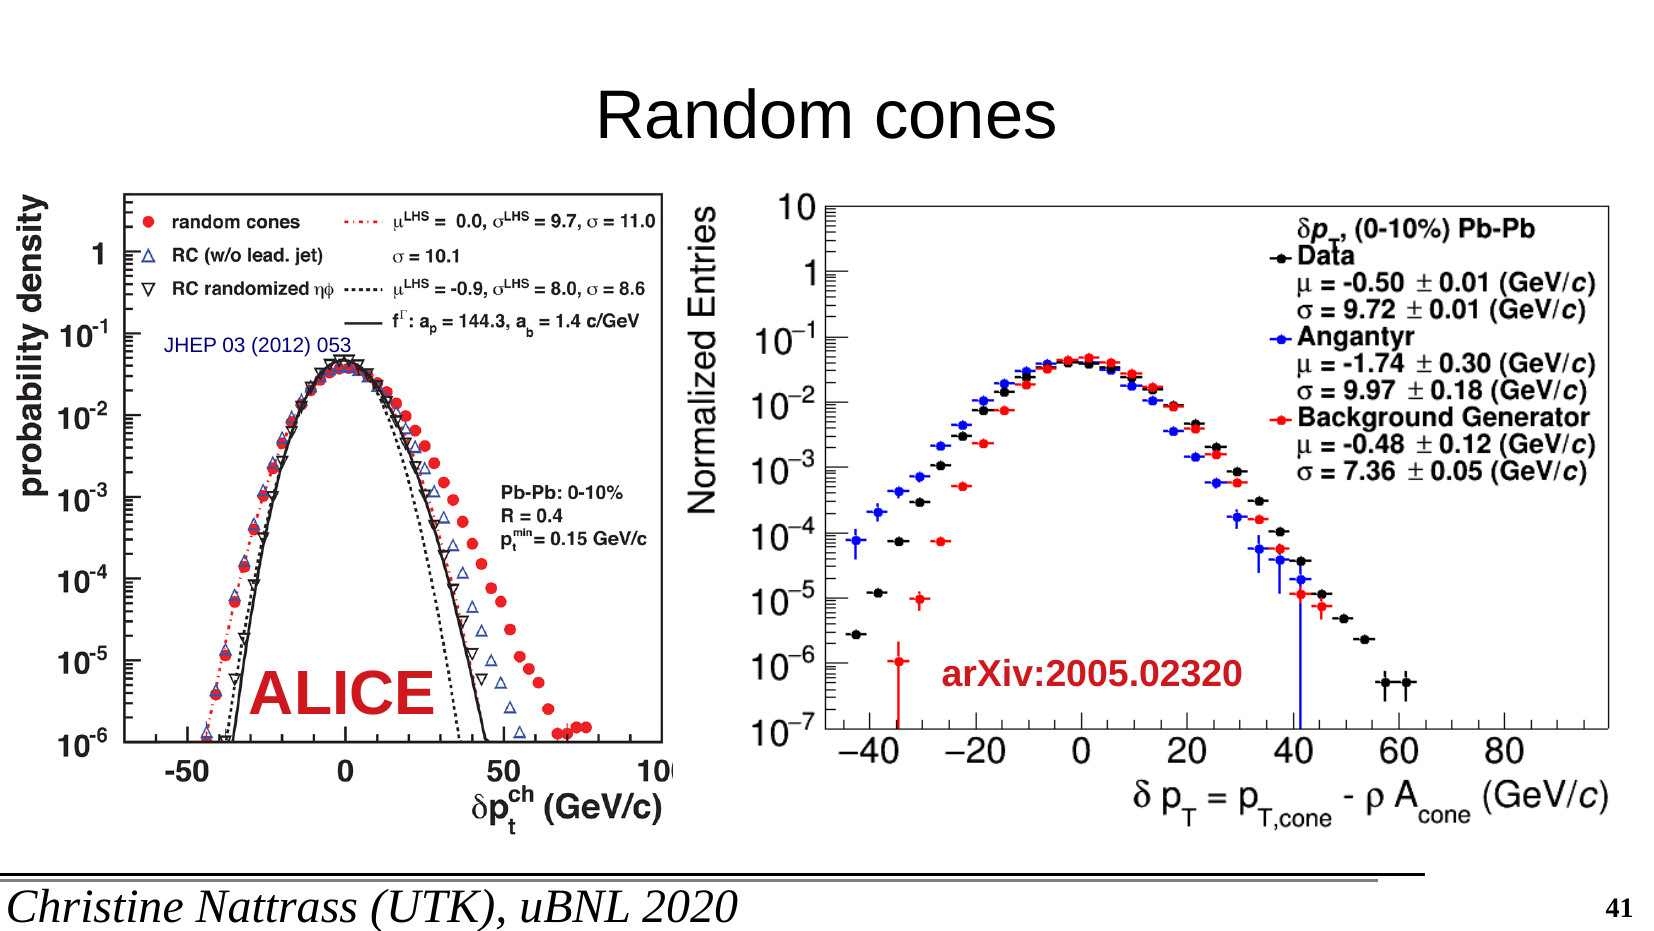

# Random cones
arXiv:2005.02320
JHEP 03 (2012) 053
ALICE